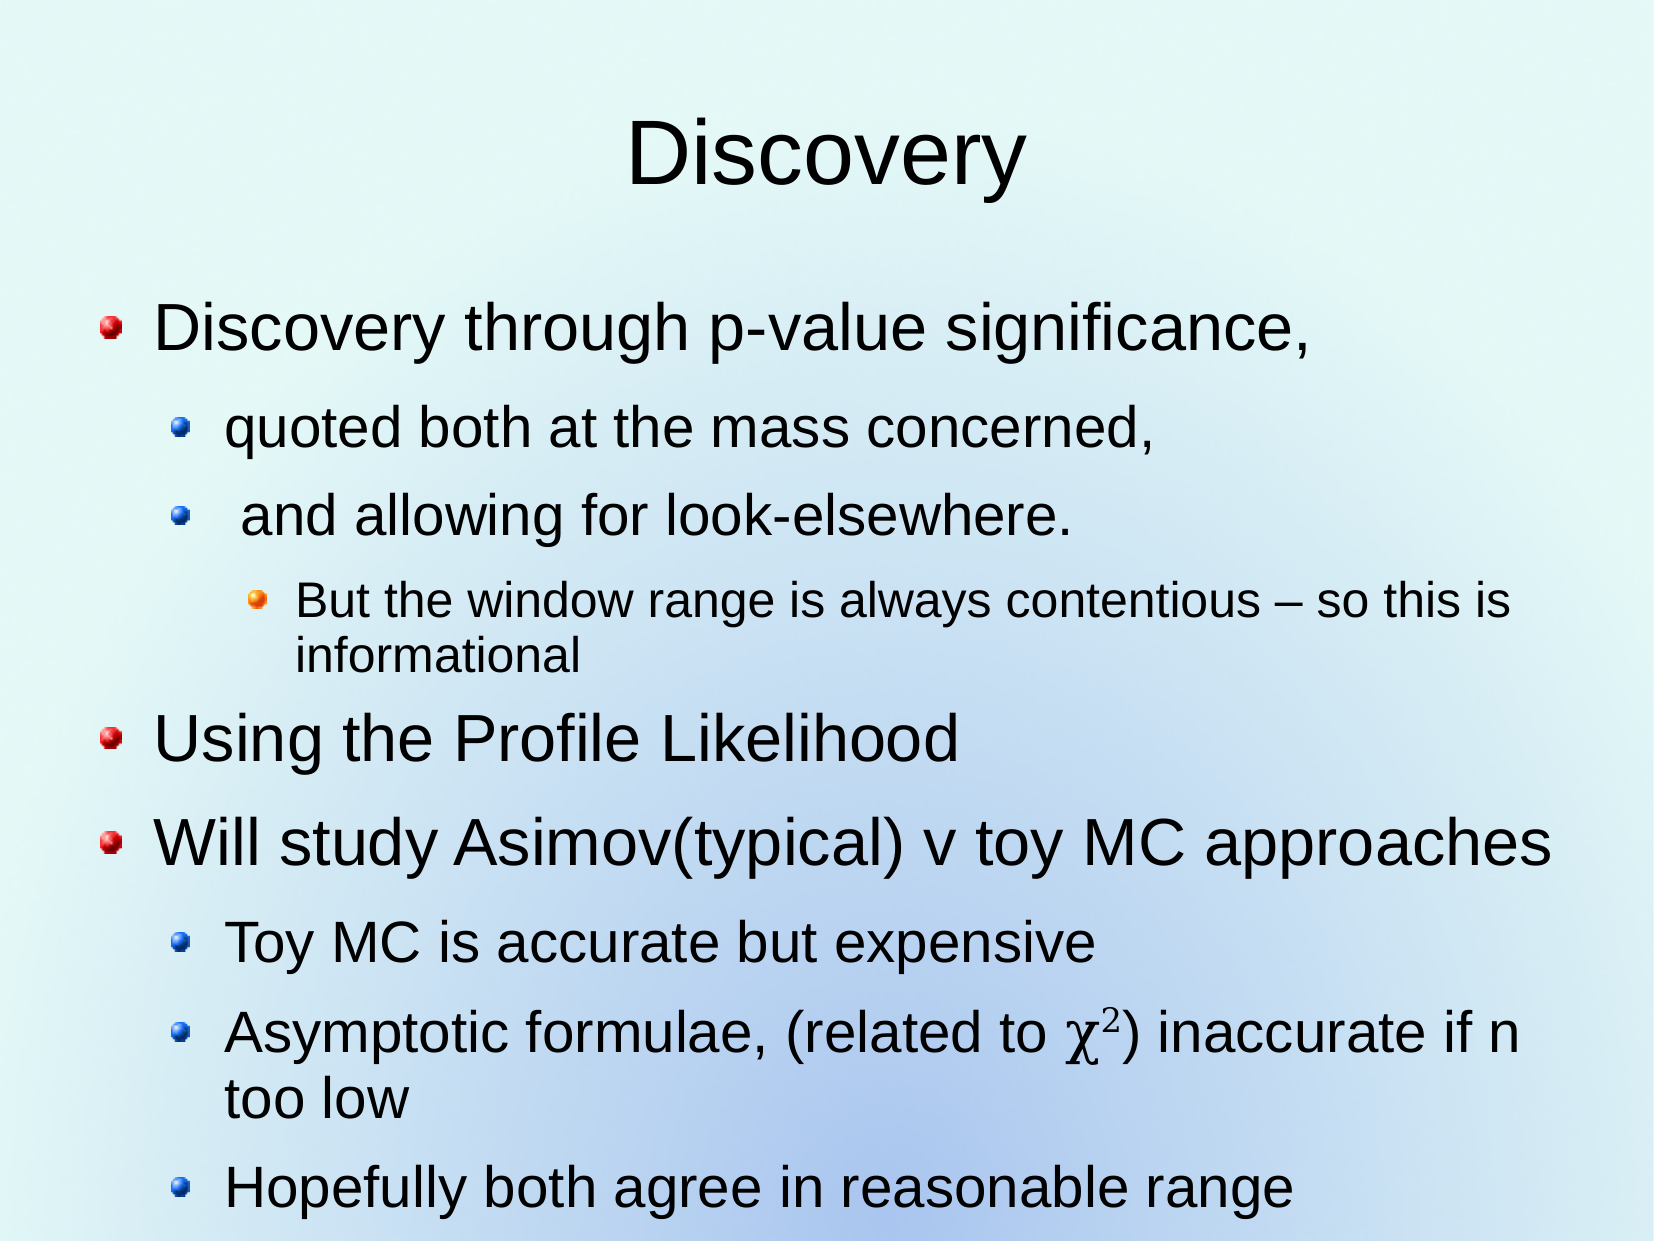

# Discovery
Discovery through p-value significance,
quoted both at the mass concerned,
 and allowing for look-elsewhere.
But the window range is always contentious – so this is informational
Using the Profile Likelihood
Will study Asimov(typical) v toy MC approaches
Toy MC is accurate but expensive
Asymptotic formulae, (related to χ2) inaccurate if n too low
Hopefully both agree in reasonable range